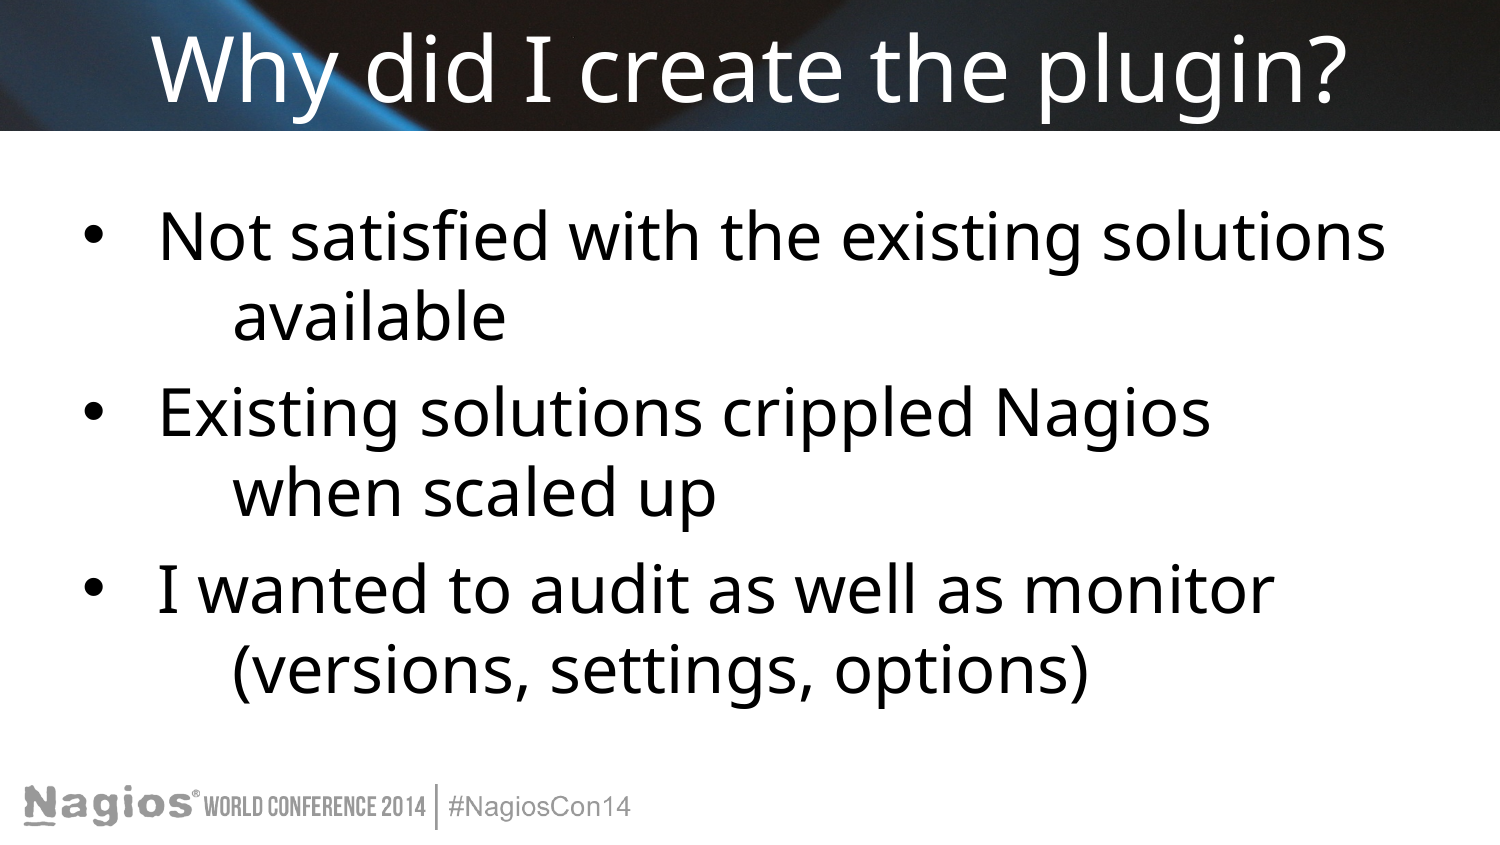

# Why did I create the plugin?
Not satisfied with the existing solutions available
Existing solutions crippled Nagios when scaled up
I wanted to audit as well as monitor (versions, settings, options)